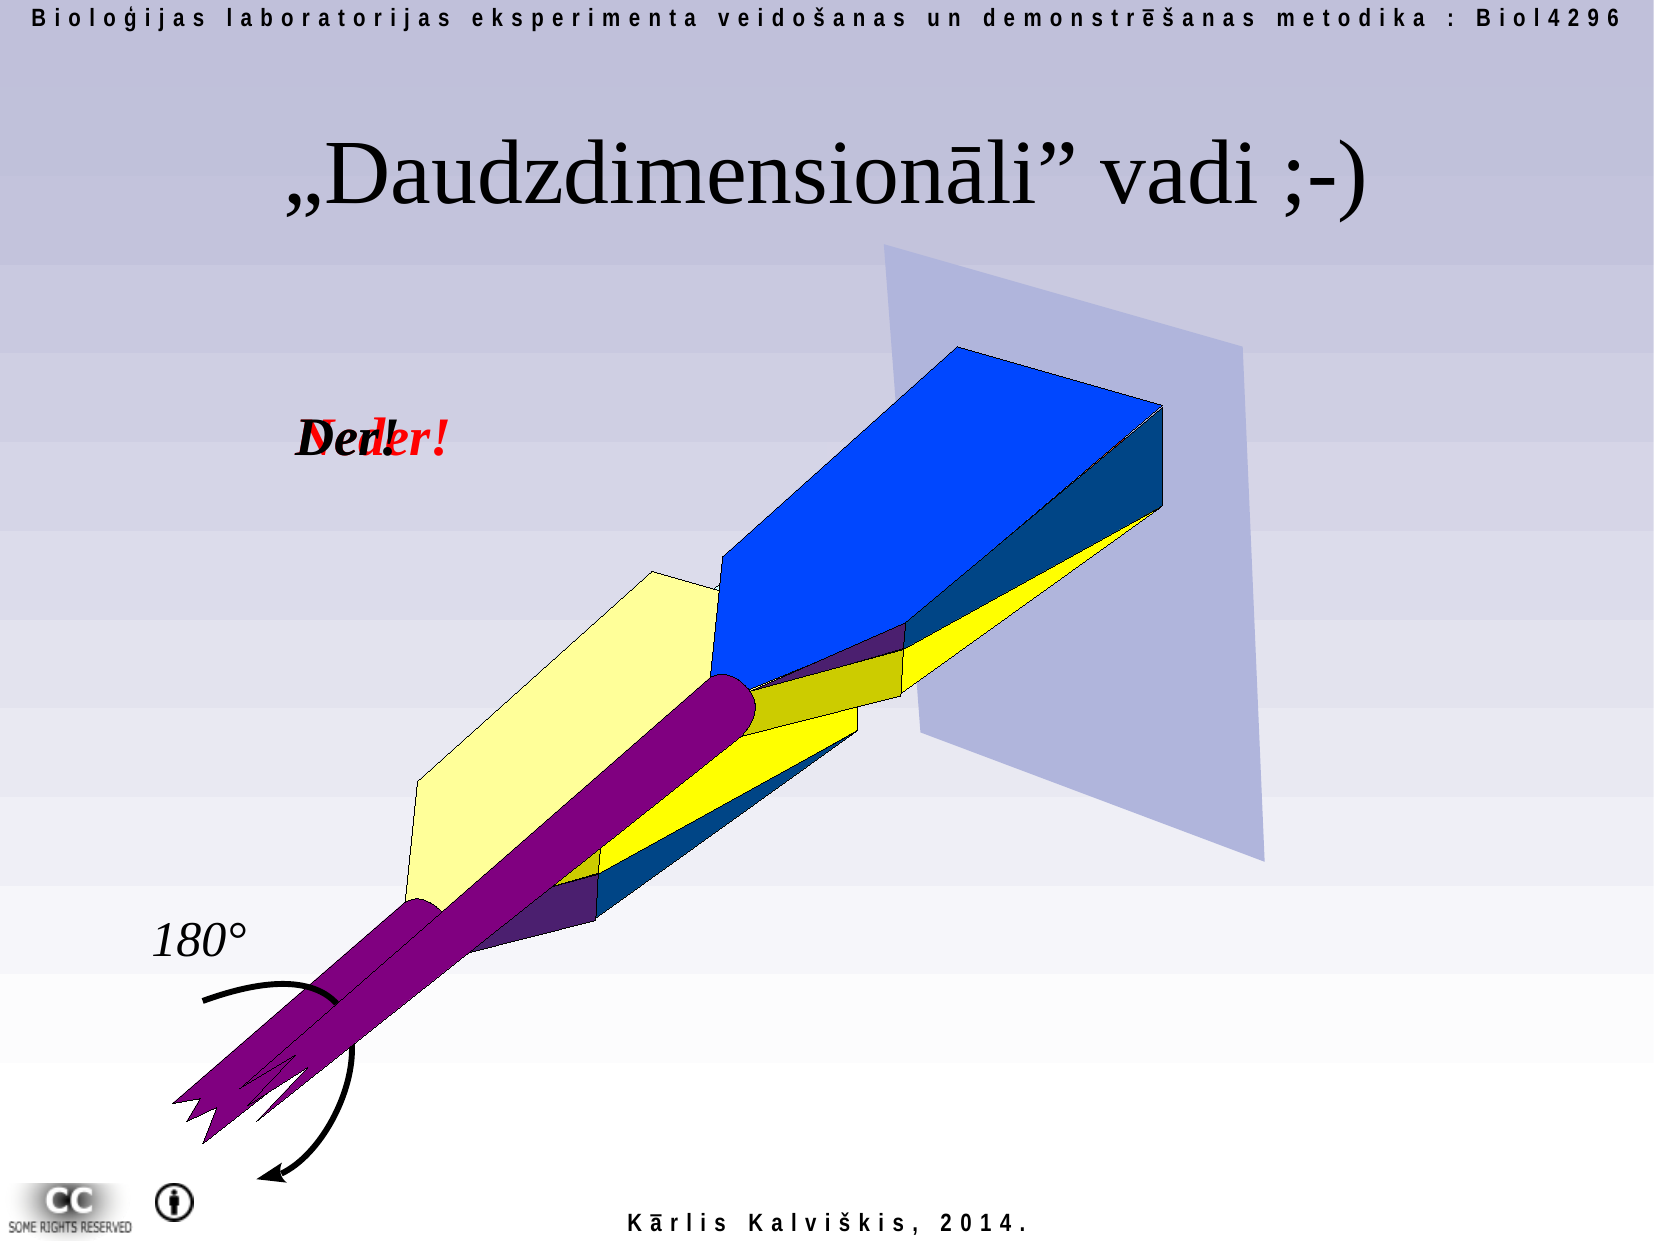

# „Daudzdimensionāli” vadi ;-)
Neder!
Der!
180°